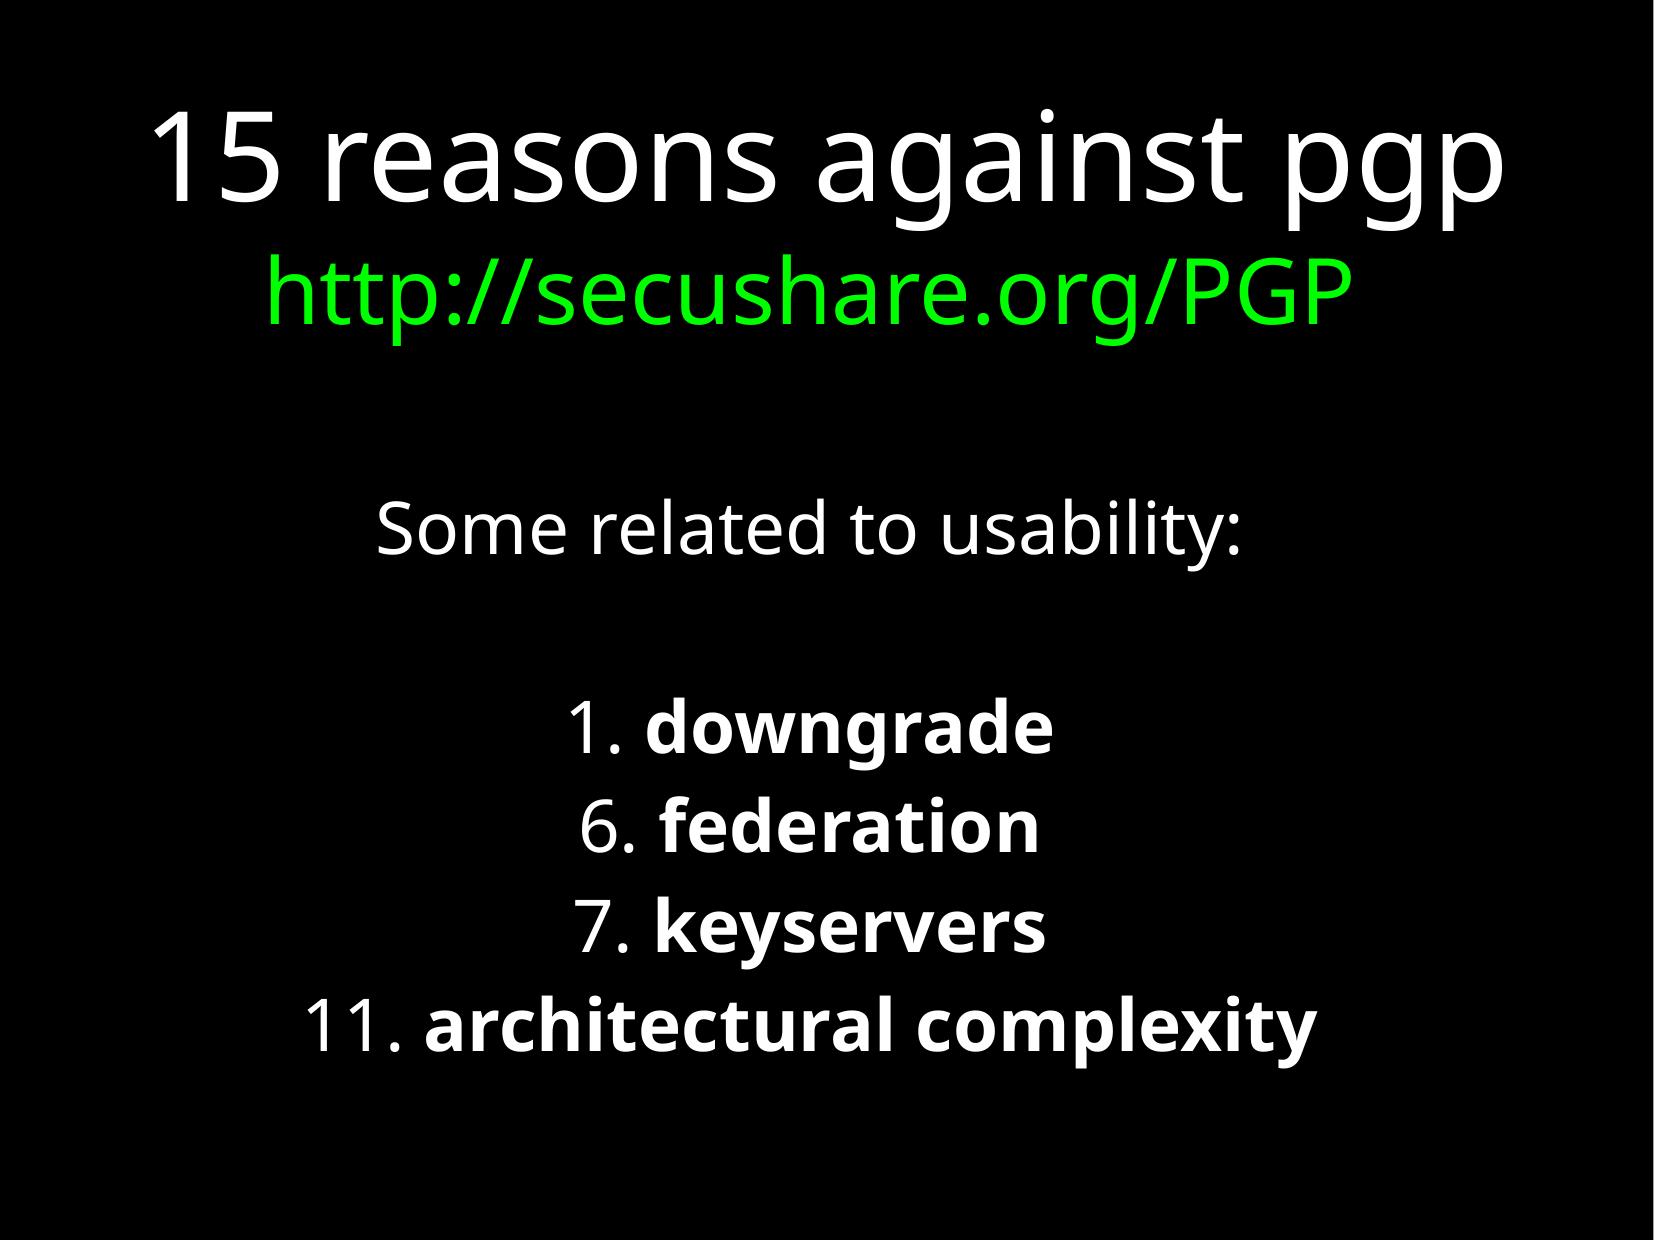

# 15 reasons against pgp
http://secushare.org/PGP
Some related to usability:
1. downgrade
6. federation
7. keyservers
11. architectural complexity